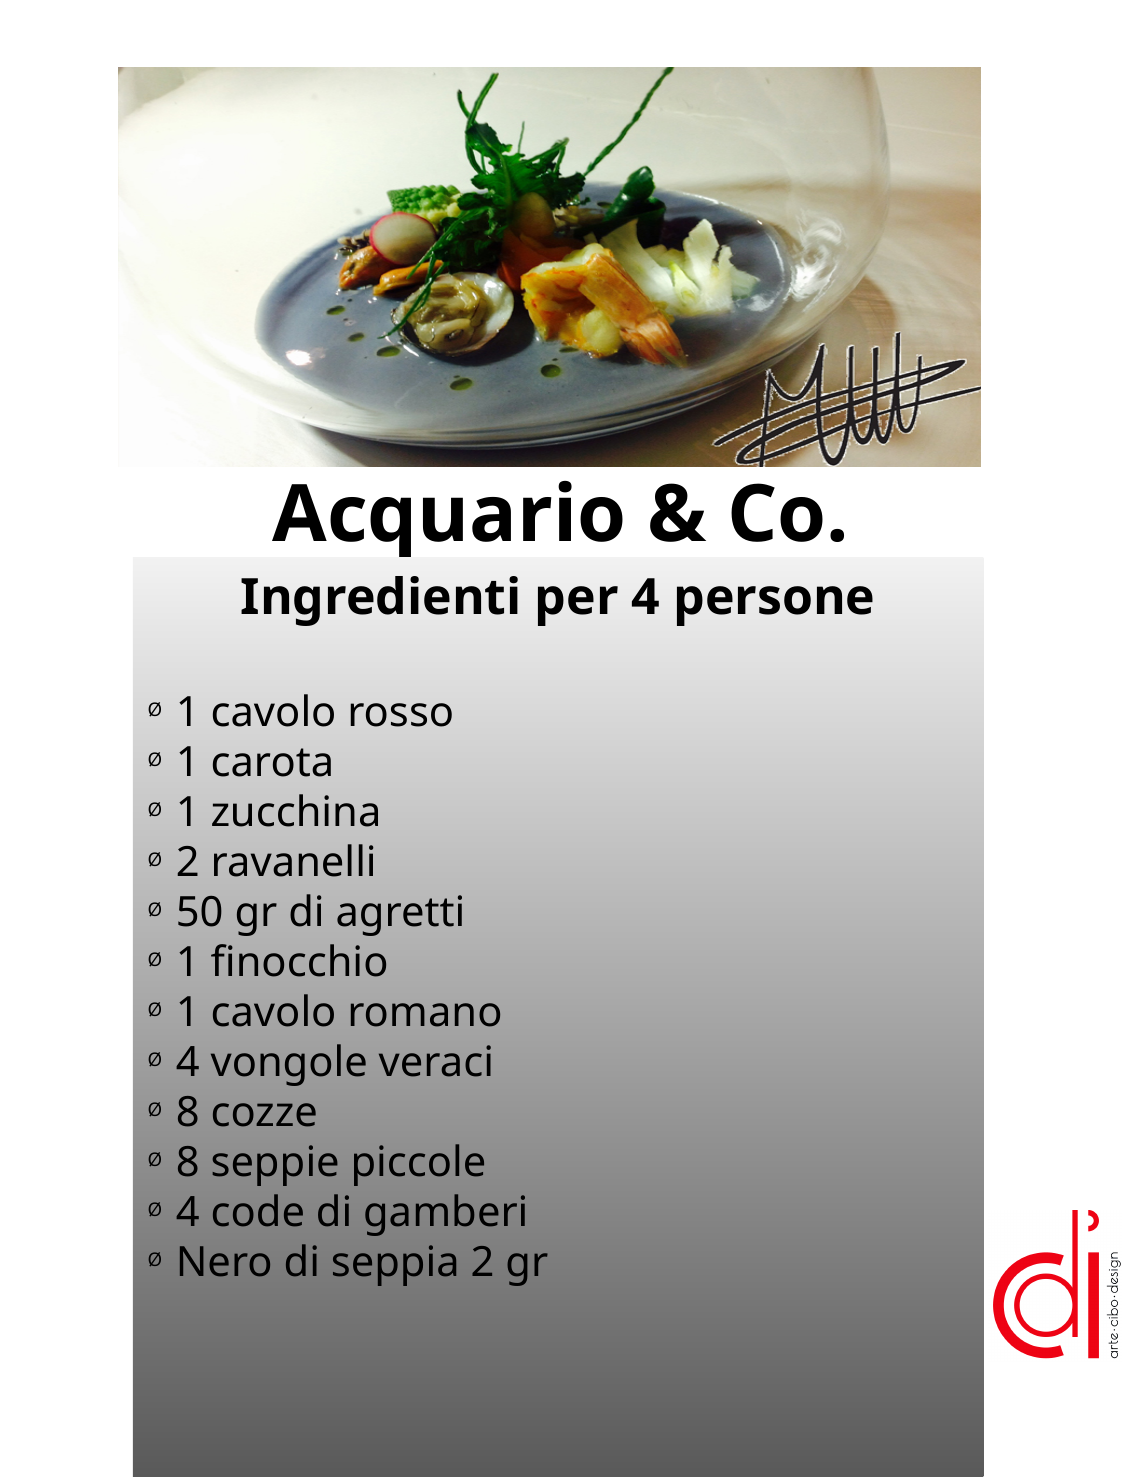

# Acquario & Co.
Ingredienti per 4 persone
1 cavolo rosso
1 carota
1 zucchina
2 ravanelli
50 gr di agretti
1 finocchio
1 cavolo romano
4 vongole veraci
8 cozze
8 seppie piccole
4 code di gamberi
Nero di seppia 2 gr